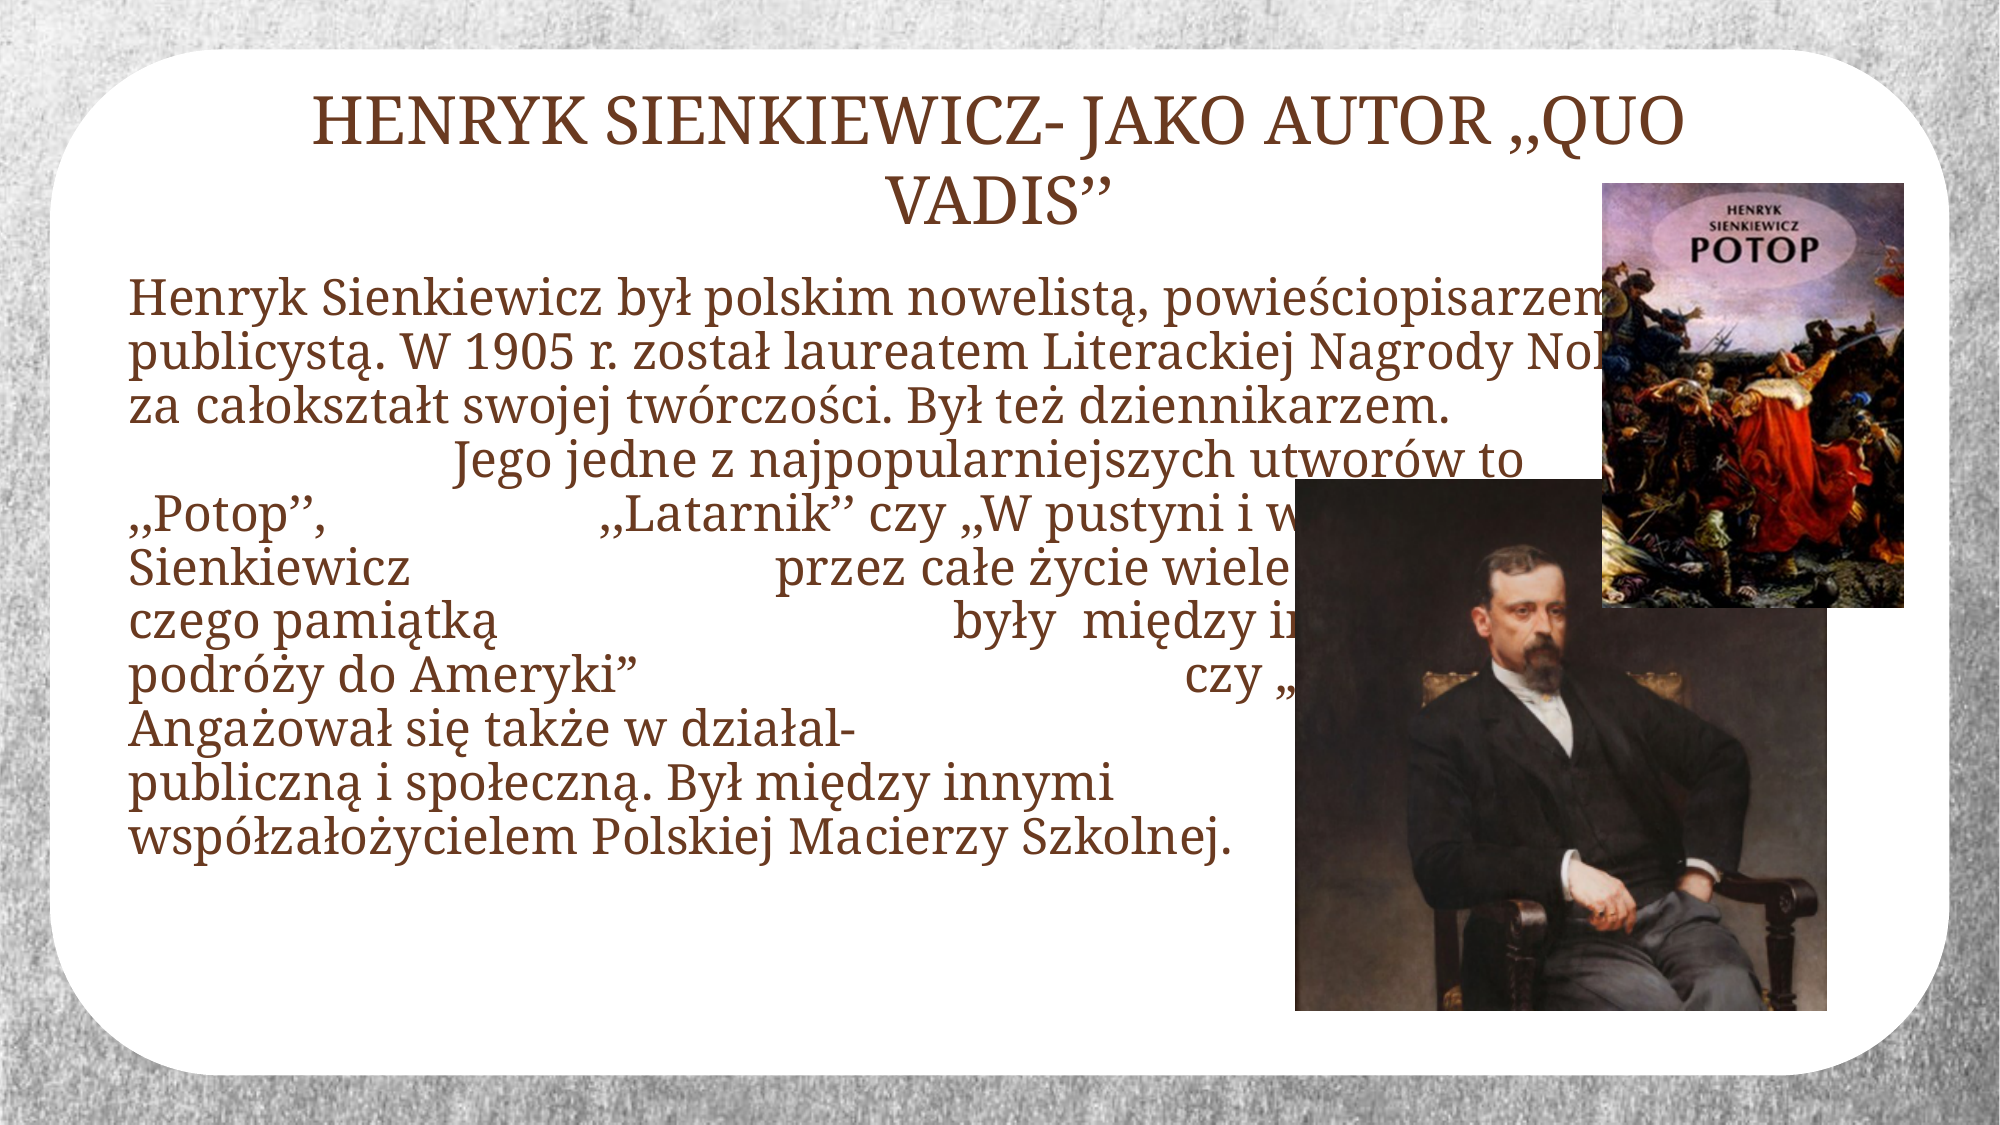

# HENRYK SIENKIEWICZ- JAKO AUTOR ,,QUO VADIS’’
Henryk Sienkiewicz był polskim nowelistą, powieściopisarzem i publicystą. W 1905 r. został laureatem Literackiej Nagrody Nobla za całokształt swojej twórczości. Był też dziennikarzem. Jego jedne z najpopularniejszych utworów to ‚,Potop’’, ,,Latarnik’’ czy ,,W pustyni i w puszczy’’. Sienkiewicz przez całe życie wiele podróżował, czego pamiątką były między innymi „Listy z podróży do Ameryki” czy „Listy z Afryki”. Angażował się także w działal- ność publiczną i społeczną. Był między innymi współzałożycielem Polskiej Macierzy Szkolnej.